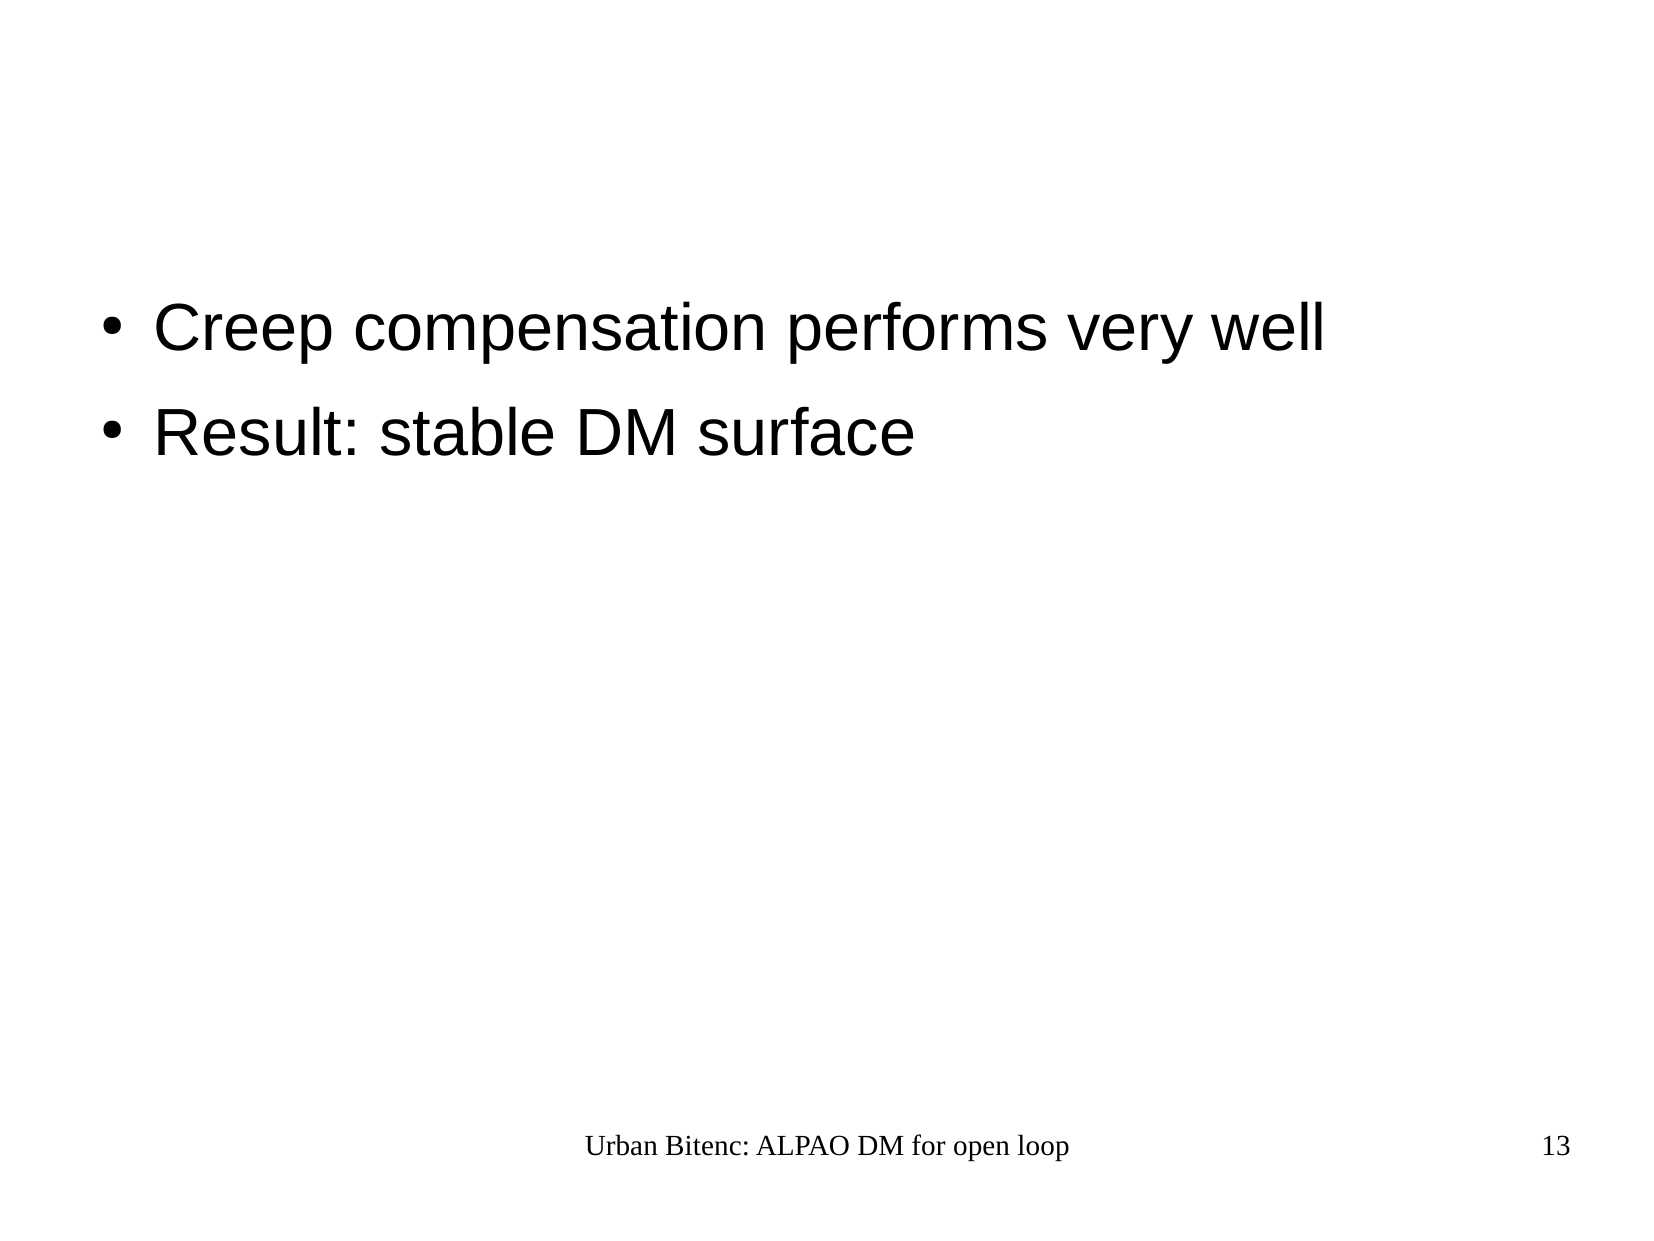

#
Creep compensation performs very well
Result: stable DM surface
Urban Bitenc: ALPAO DM for open loop
13